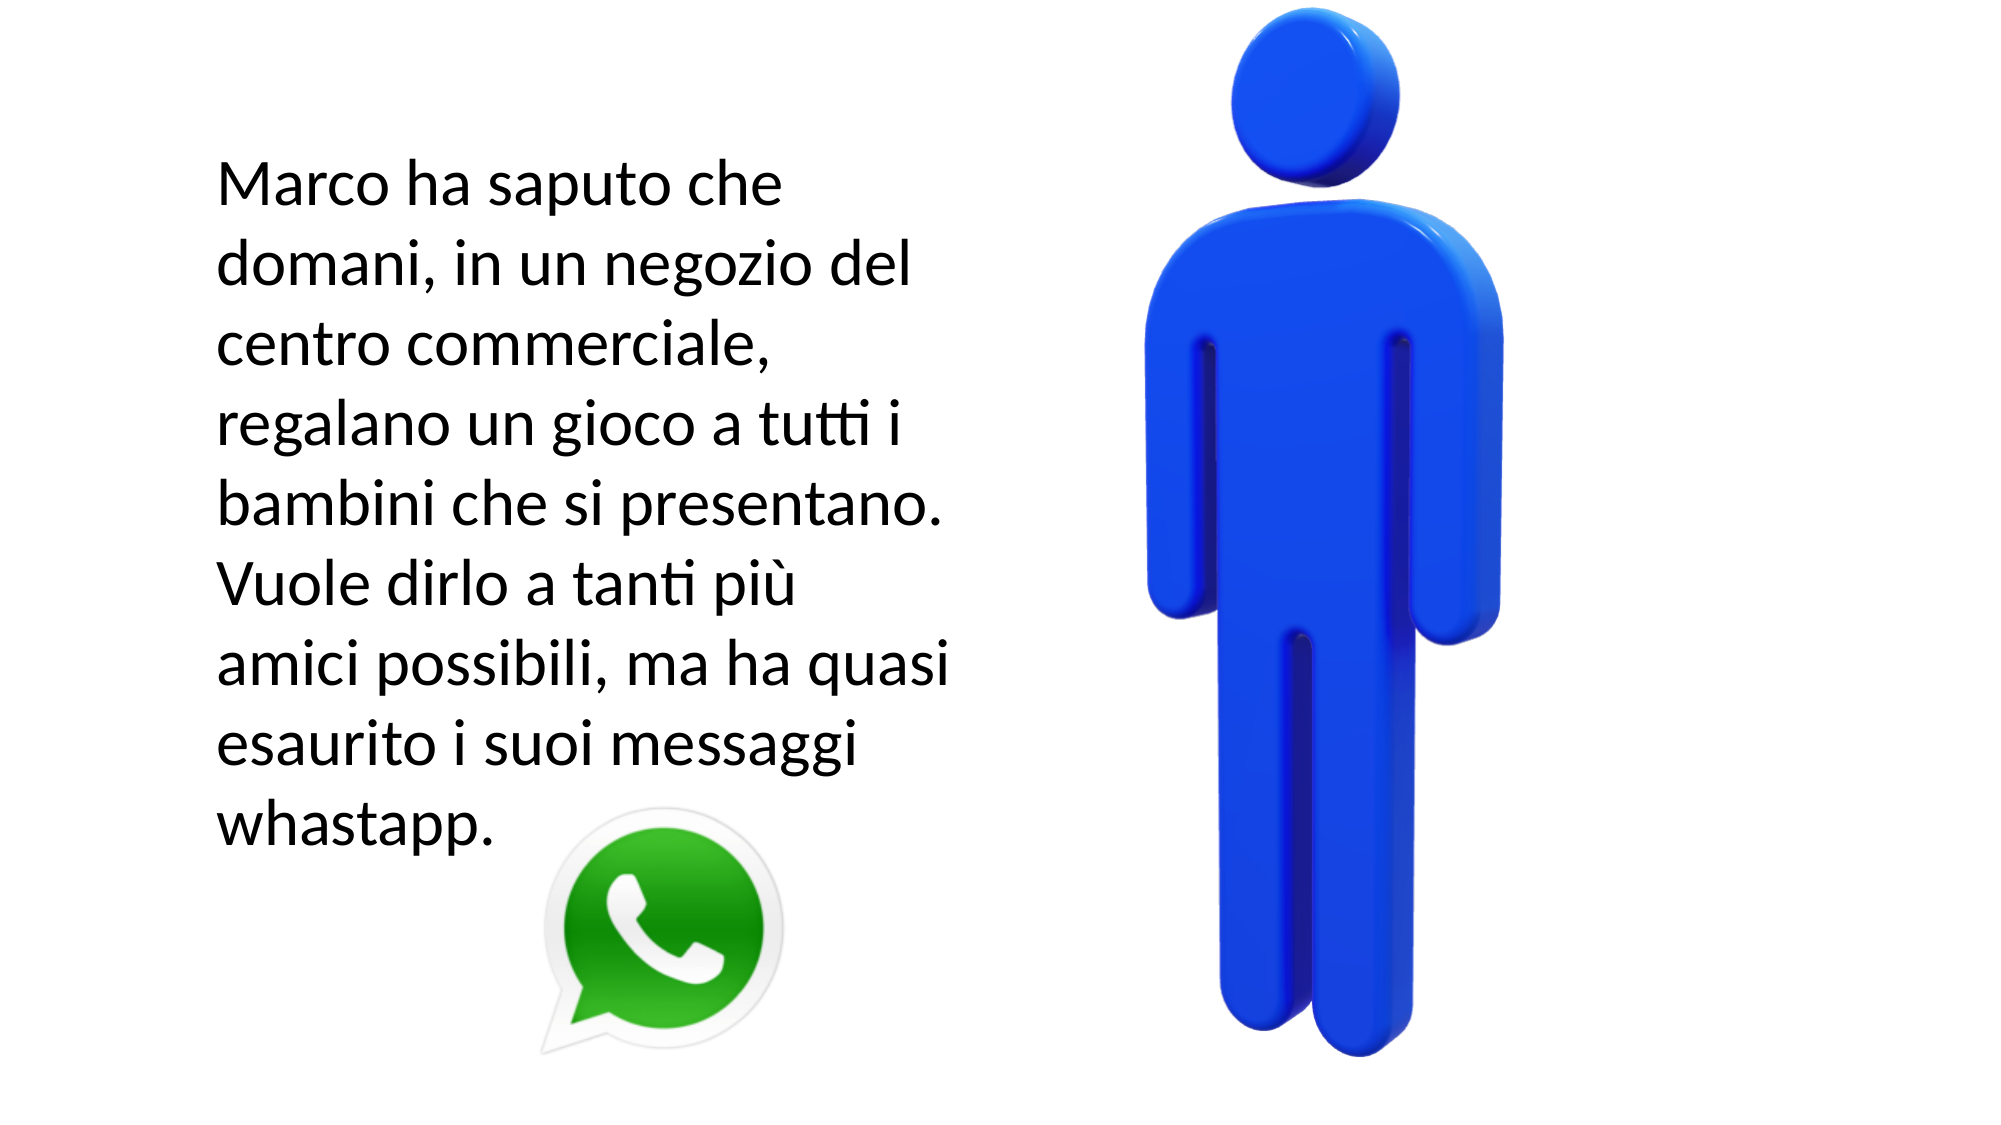

Marco ha saputo che domani, in un negozio del centro commerciale, regalano un gioco a tutti i bambini che si presentano.
Vuole dirlo a tanti più amici possibili, ma ha quasi esaurito i suoi messaggi whastapp.